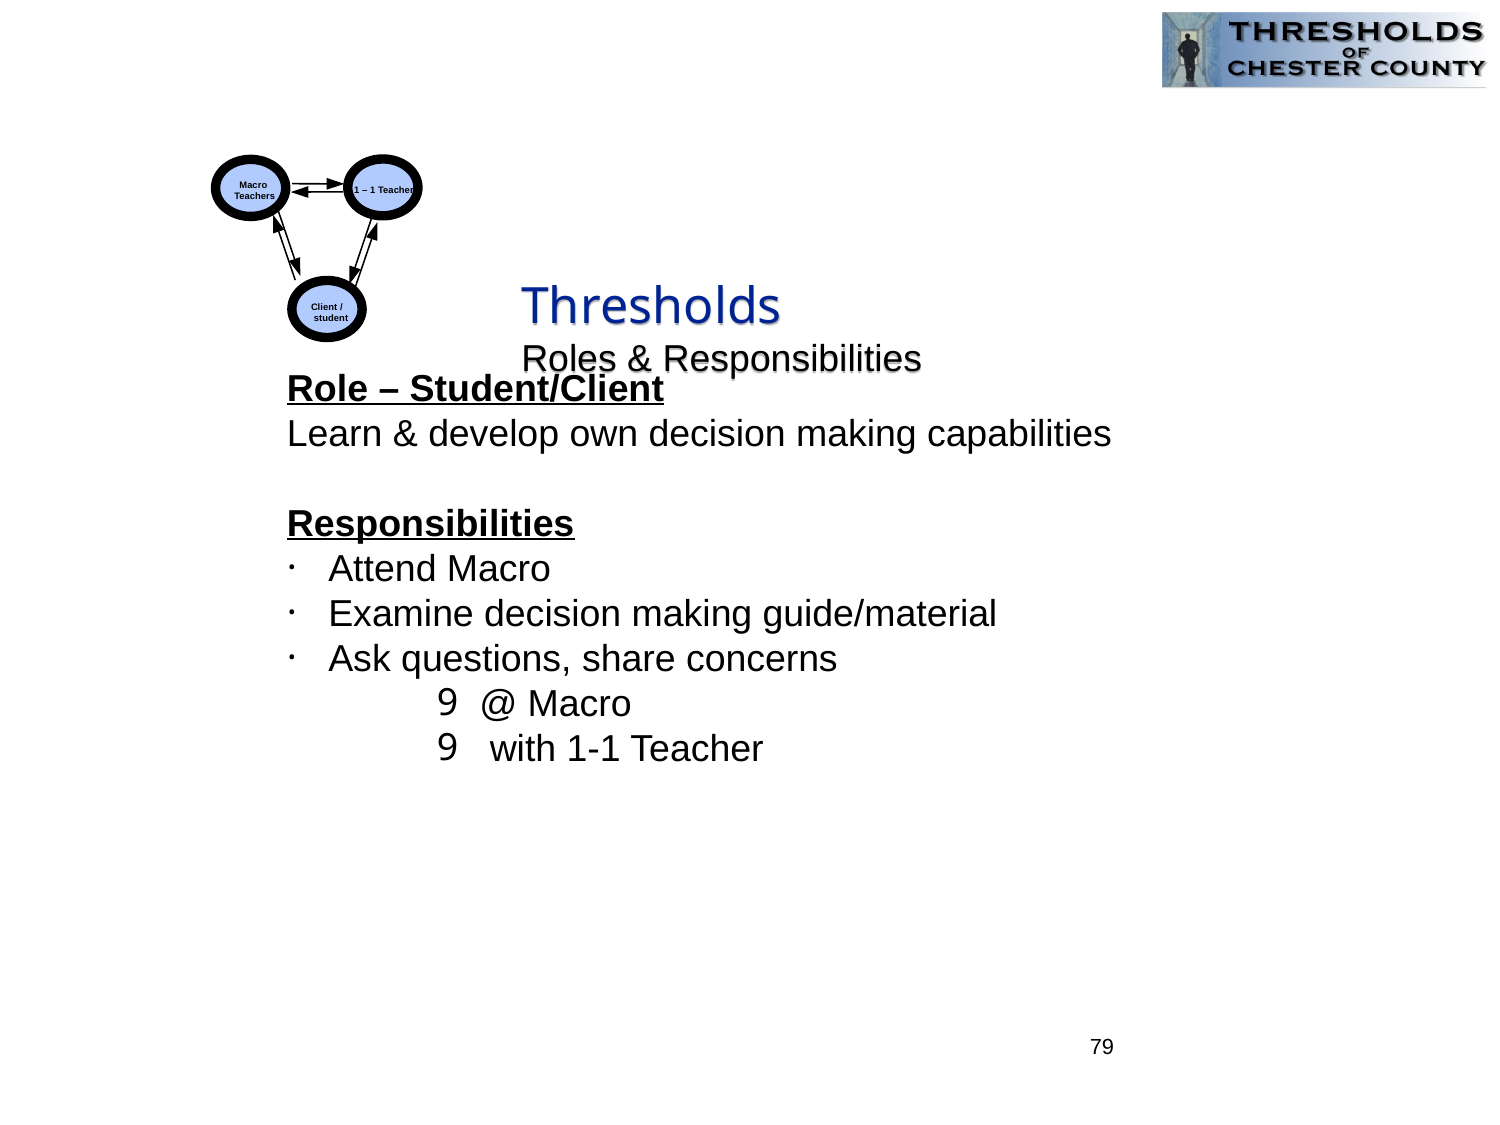

Macro
Teachers
1 – 1 Teacher
Client /
 student
# Thresholds Roles & Responsibilities
Role – Student/Client
Learn & develop own decision making capabilities
Responsibilities
 Attend Macro
 Examine decision making guide/material
 Ask questions, share concerns
 @ Macro
 with 1-1 Teacher